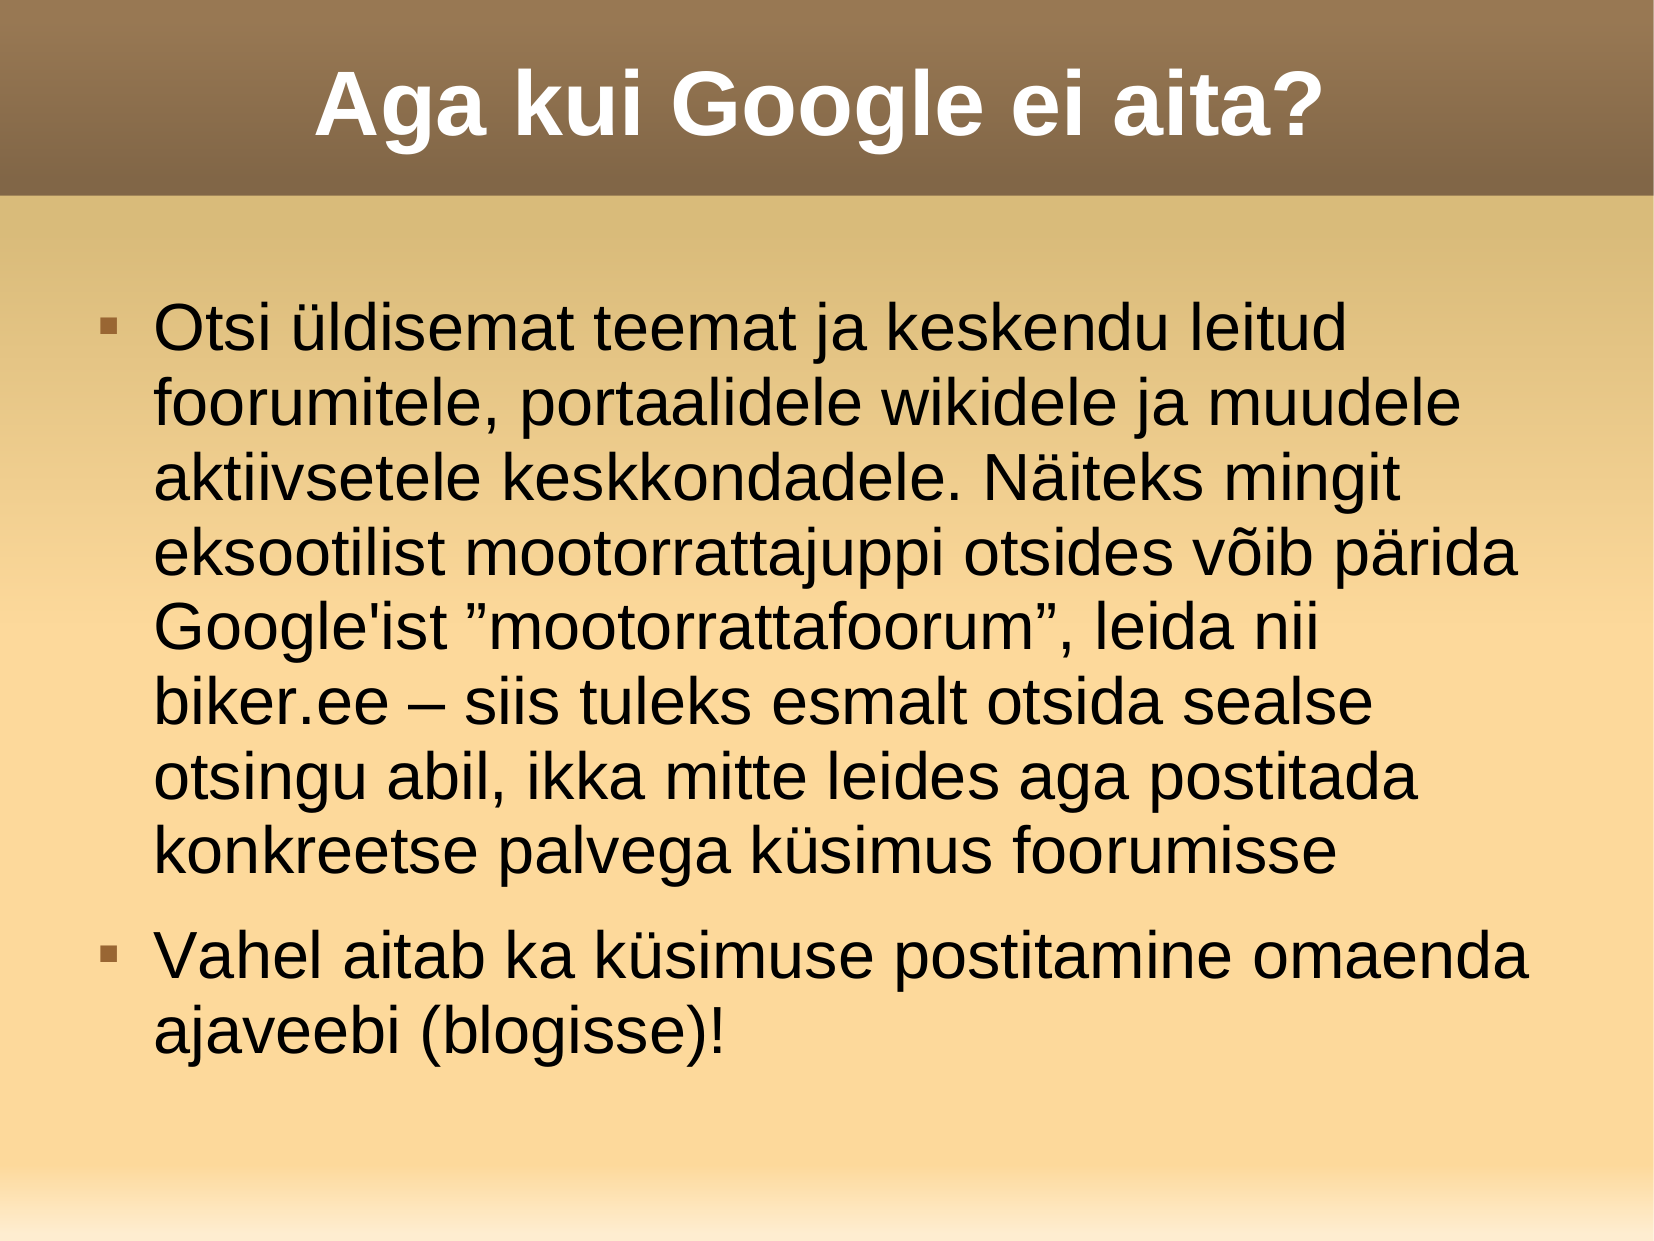

# Aga kui Google ei aita?
Otsi üldisemat teemat ja keskendu leitud foorumitele, portaalidele wikidele ja muudele aktiivsetele keskkondadele. Näiteks mingit eksootilist mootorrattajuppi otsides võib pärida Google'ist ”mootorrattafoorum”, leida nii biker.ee – siis tuleks esmalt otsida sealse otsingu abil, ikka mitte leides aga postitada konkreetse palvega küsimus foorumisse
Vahel aitab ka küsimuse postitamine omaenda ajaveebi (blogisse)!